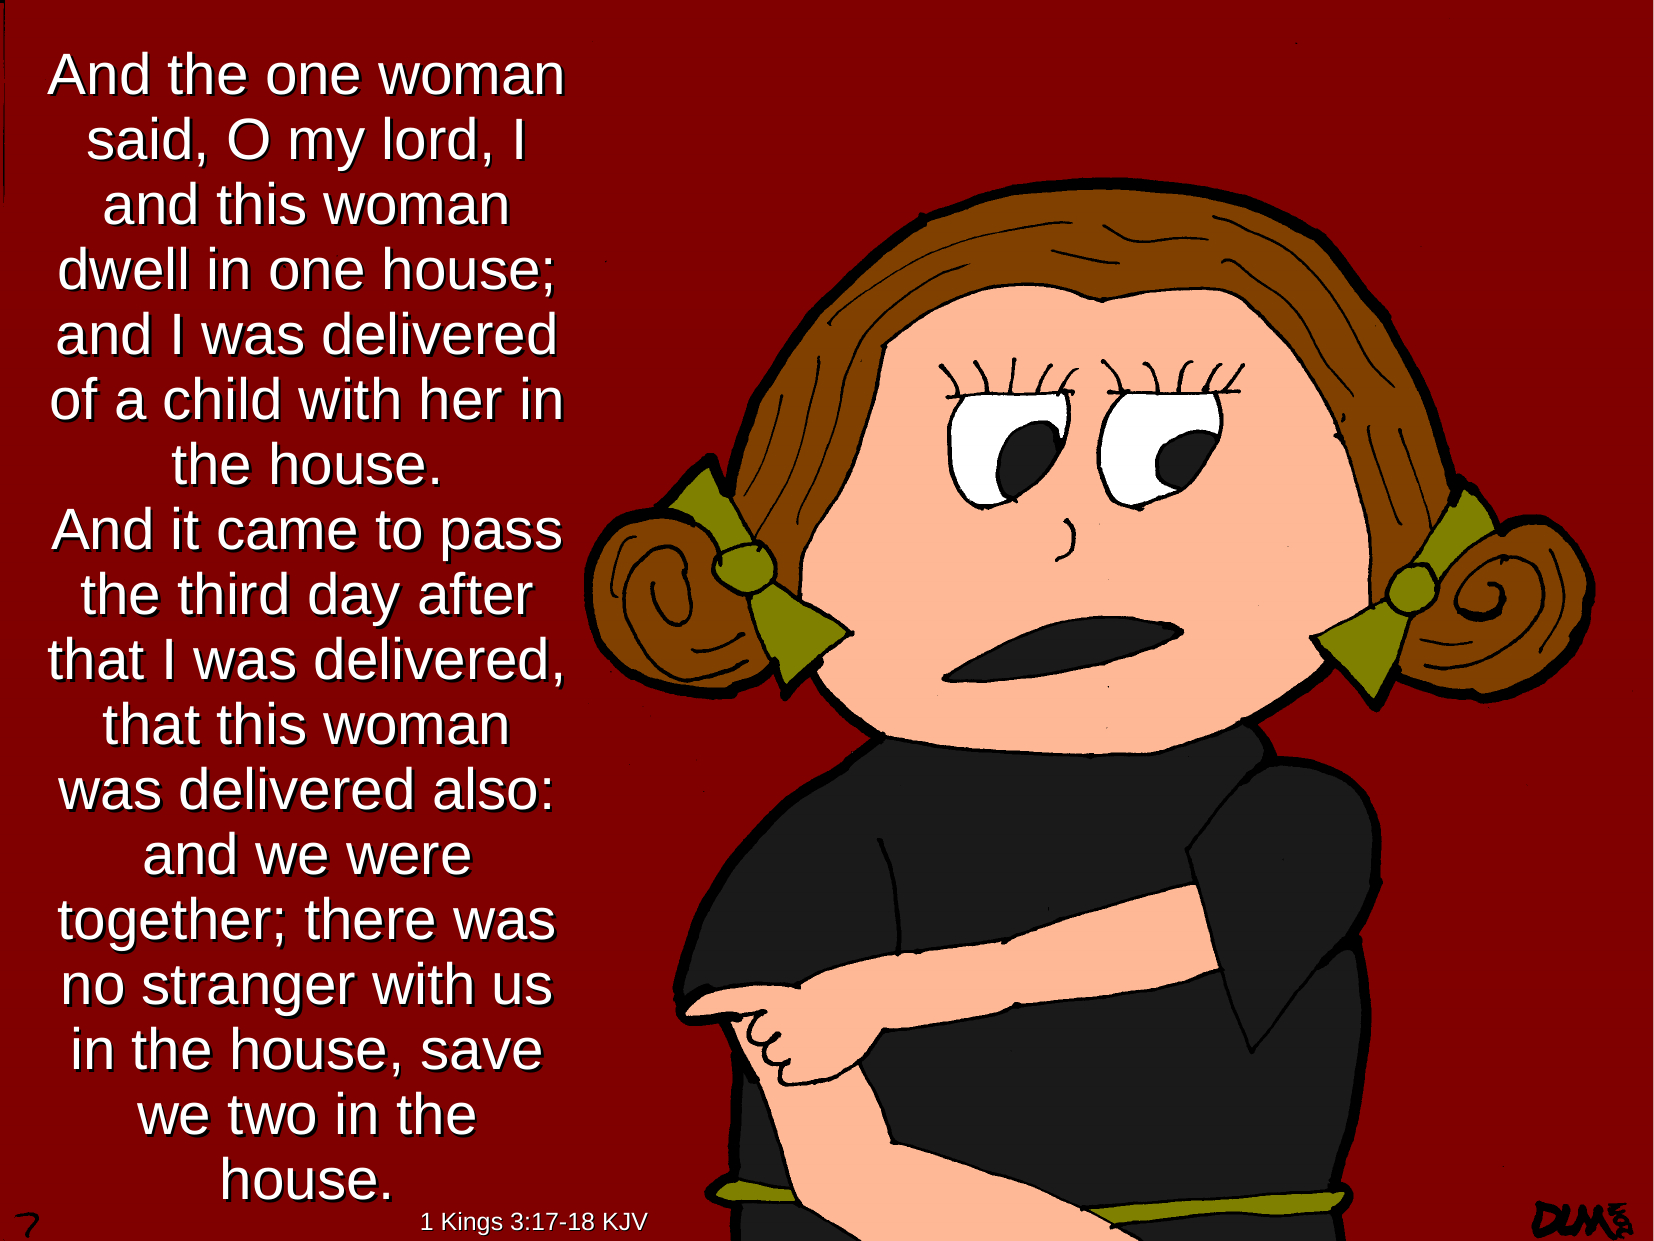

And the one woman said, O my lord, I and this woman dwell in one house; and I was delivered of a child with her in the house.
And it came to pass the third day after that I was delivered, that this woman was delivered also: and we were together; there was no stranger with us in the house, save we two in the house.
1 Kings 3:17-18 KJV